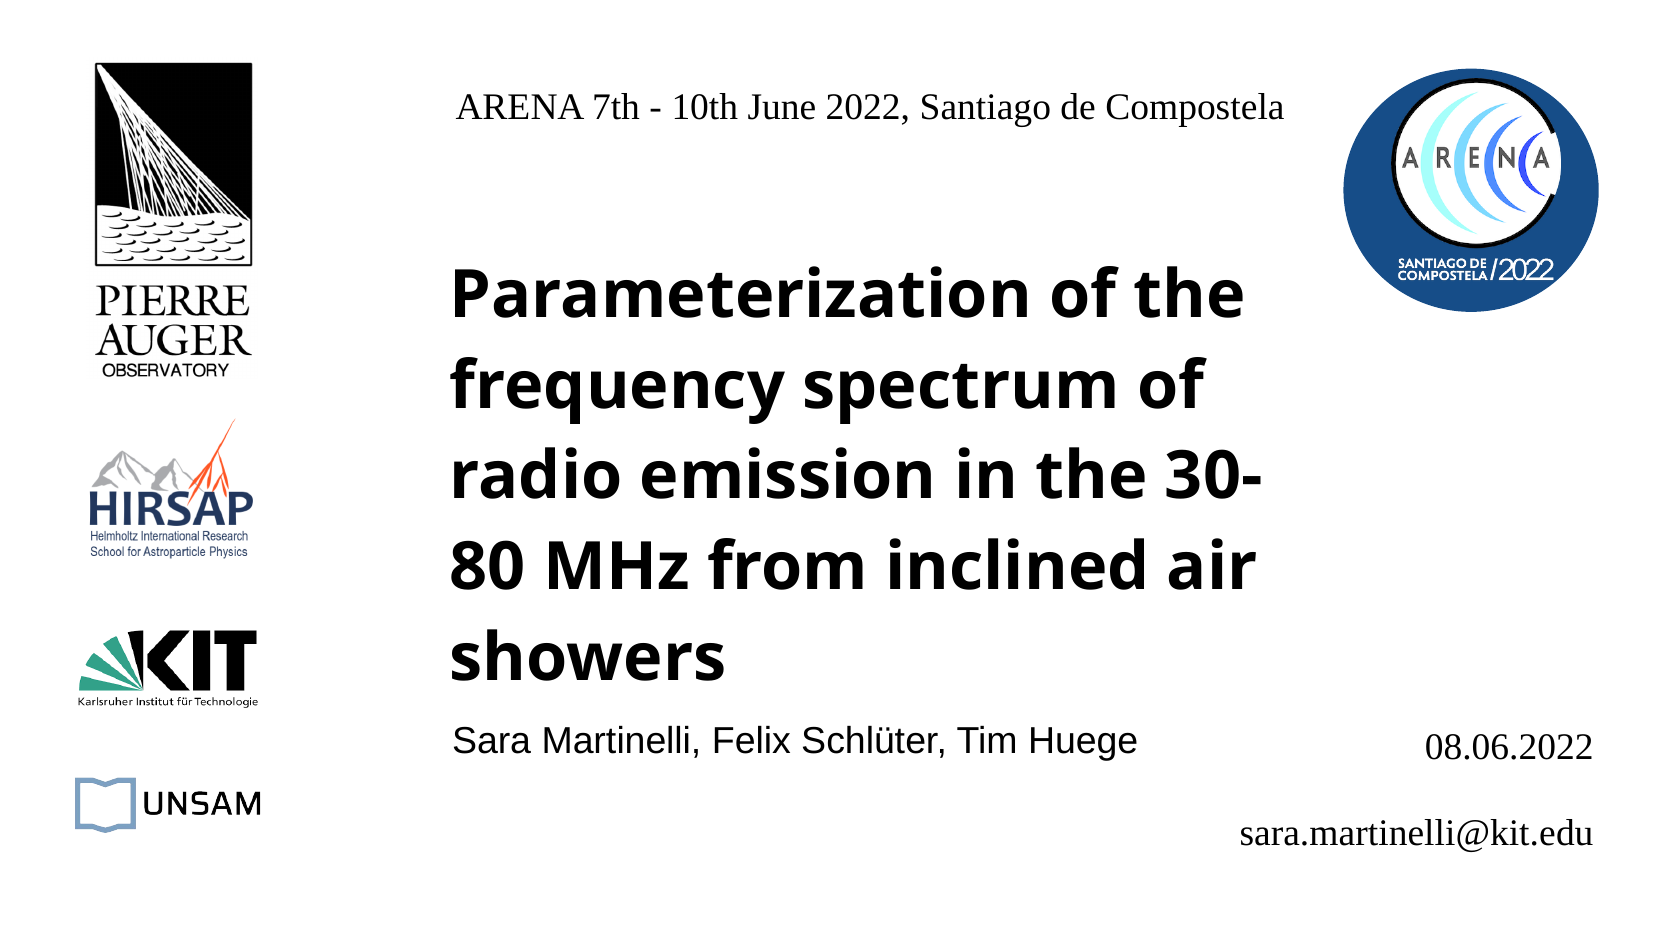

ARENA 7th - 10th June 2022, Santiago de Compostela
Parameterization of the frequency spectrum of radio emission in the 30-80 MHz from inclined air showers
Sara Martinelli, Felix Schlüter, Tim Huege
08.06.2022
sara.martinelli@kit.edu